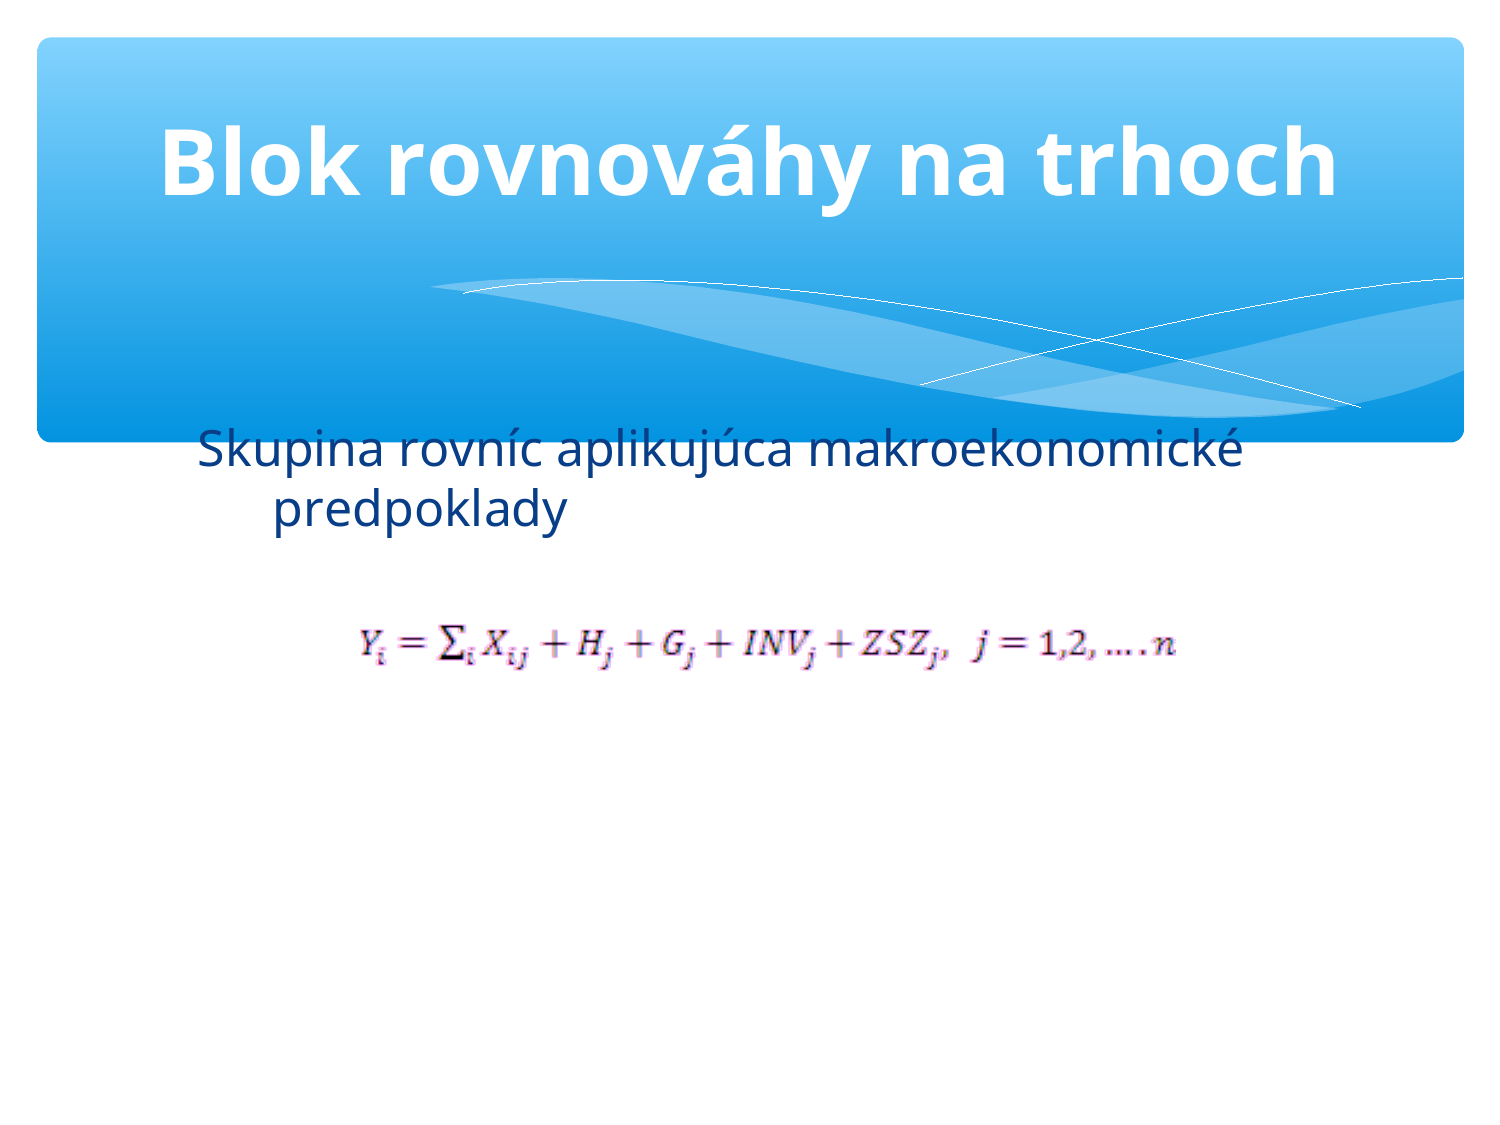

# Blok rovnováhy na trhoch
Skupina rovníc aplikujúca makroekonomické predpoklady